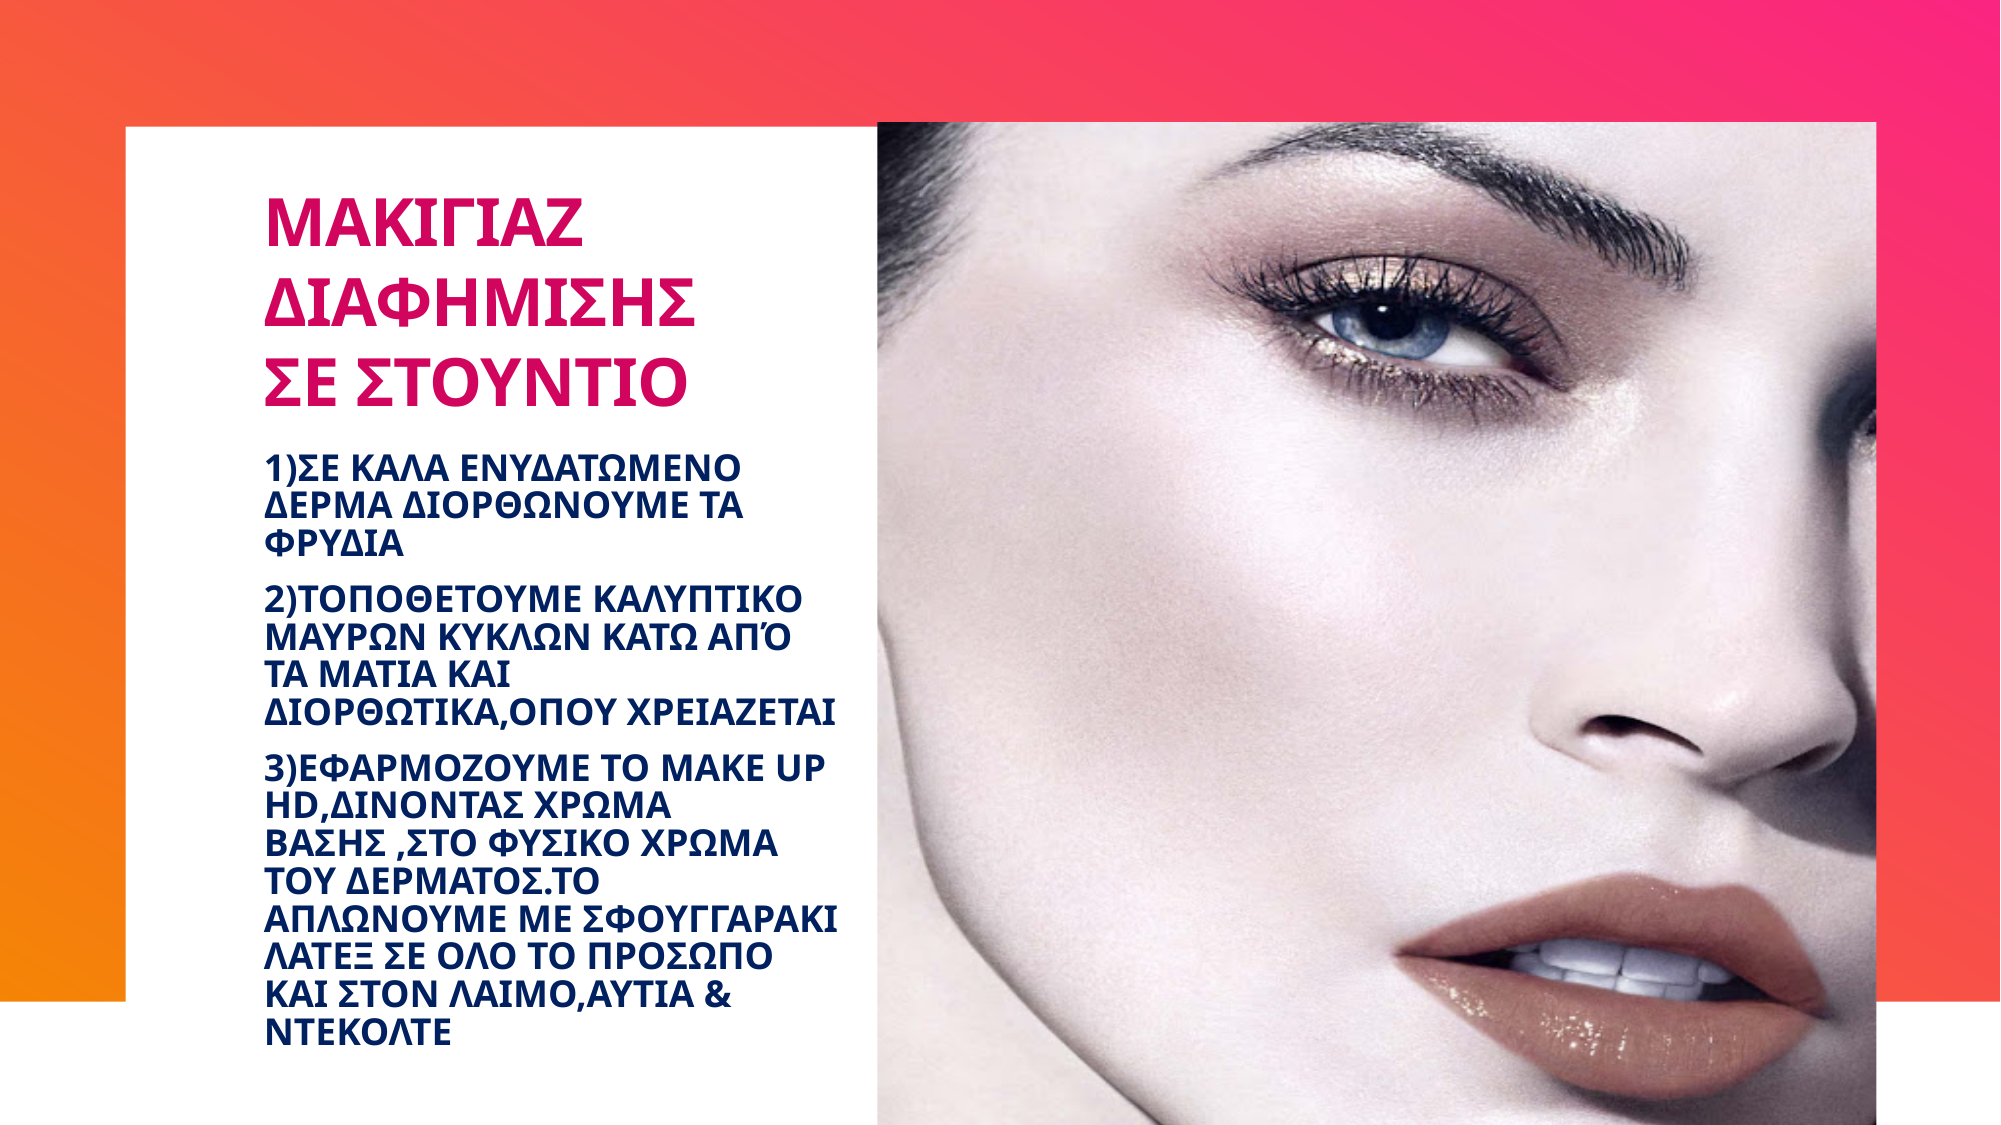

# ΜΑΚΙΓΙΑΖ ΔΙΑΦΗΜΙΣΗΣ ΣΕ ΣΤΟΥΝΤΙΟ
1)ΣΕ ΚΑΛΑ ΕΝΥΔΑΤΩΜΕΝΟ ΔΕΡΜΑ ΔΙΟΡΘΩΝΟΥΜΕ ΤΑ ΦΡΥΔΙΑ
2)ΤΟΠΟΘΕΤΟΥΜΕ ΚΑΛΥΠΤΙΚΟ ΜΑΥΡΩΝ ΚΥΚΛΩΝ ΚΑΤΩ ΑΠΌ ΤΑ ΜΑΤΙΑ ΚΑΙ ΔΙΟΡΘΩΤΙΚΑ,ΟΠΟΥ ΧΡΕΙΑΖΕΤΑΙ
3)ΕΦΑΡΜΟΖΟΥΜΕ ΤΟ MAKE UP HD,ΔΙΝΟΝΤΑΣ ΧΡΩΜΑ ΒΑΣΗΣ ,ΣΤΟ ΦΥΣΙΚΟ ΧΡΩΜΑ ΤΟΥ ΔΕΡΜΑΤΟΣ.ΤΟ ΑΠΛΩΝΟΥΜΕ ΜΕ ΣΦΟΥΓΓΑΡΑΚΙ ΛΑΤΕΞ ΣΕ ΟΛΟ ΤΟ ΠΡΟΣΩΠΟ ΚΑΙ ΣΤΟΝ ΛΑΙΜΟ,ΑΥΤΙΑ & ΝΤΕΚΟΛΤΕ
Αυτή η φωτογραφία από Άγνωστος συντάκτης με άδεια χρήσης CC BY-NC